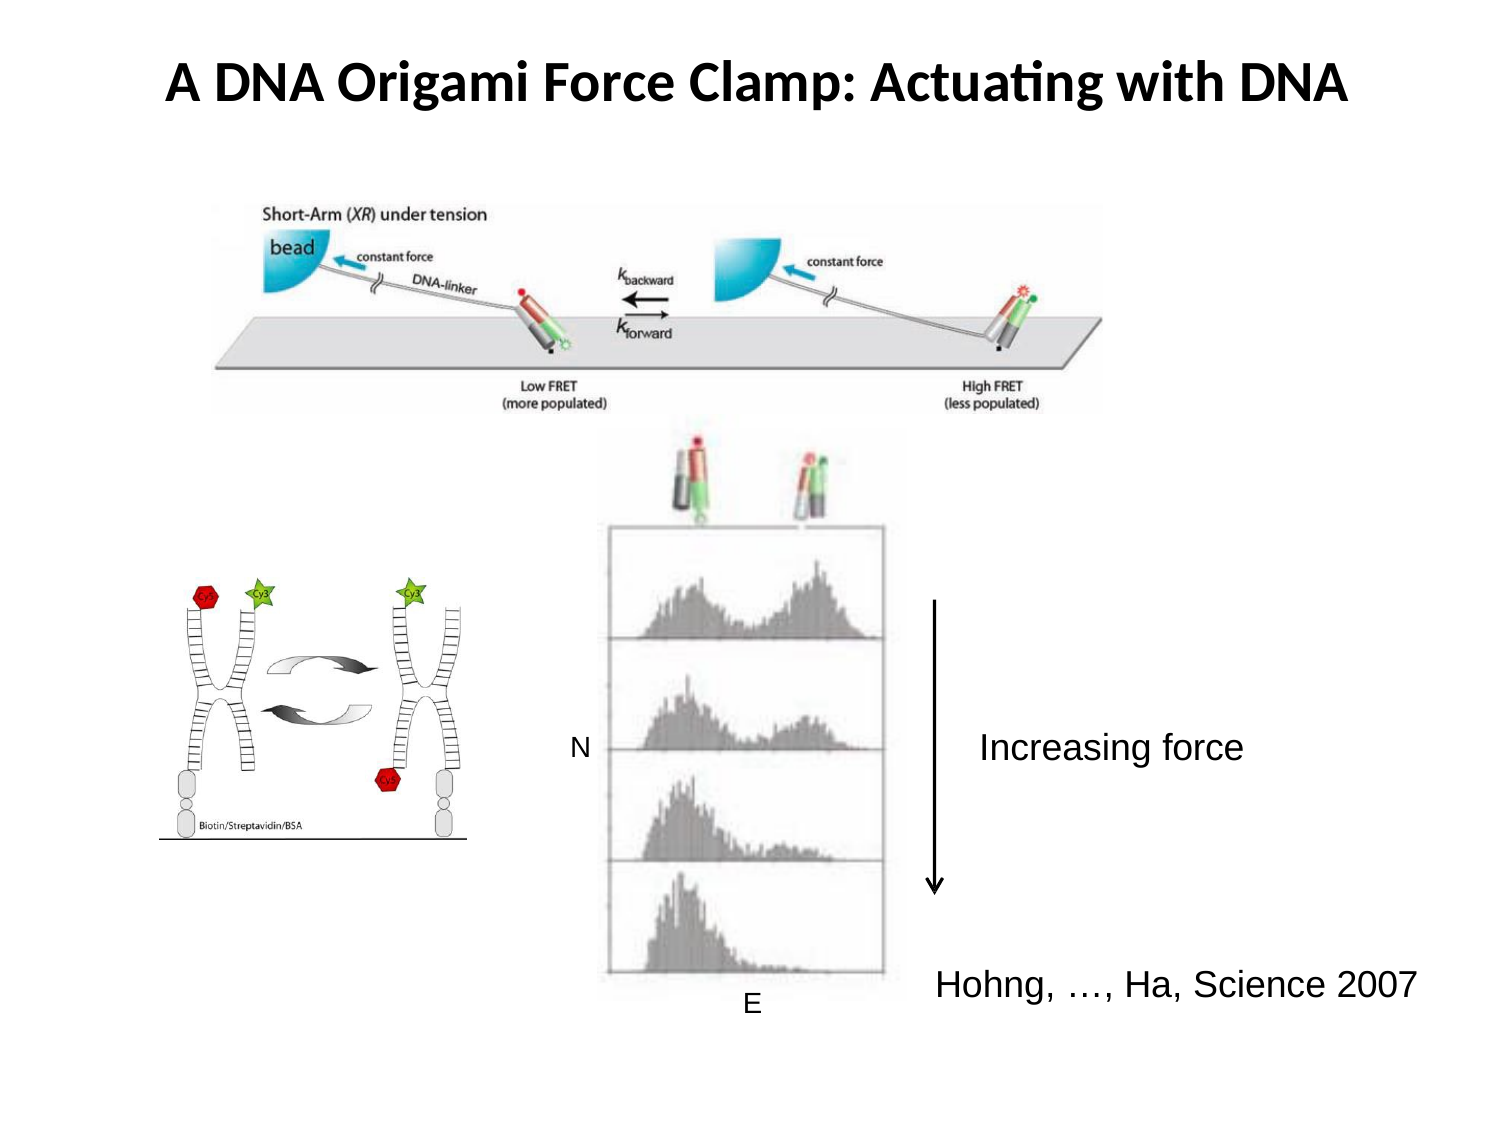

# A DNA Origami Force Clamp: Actuating with DNA
Increasing force
N
Hohng, …, Ha, Science 2007
E